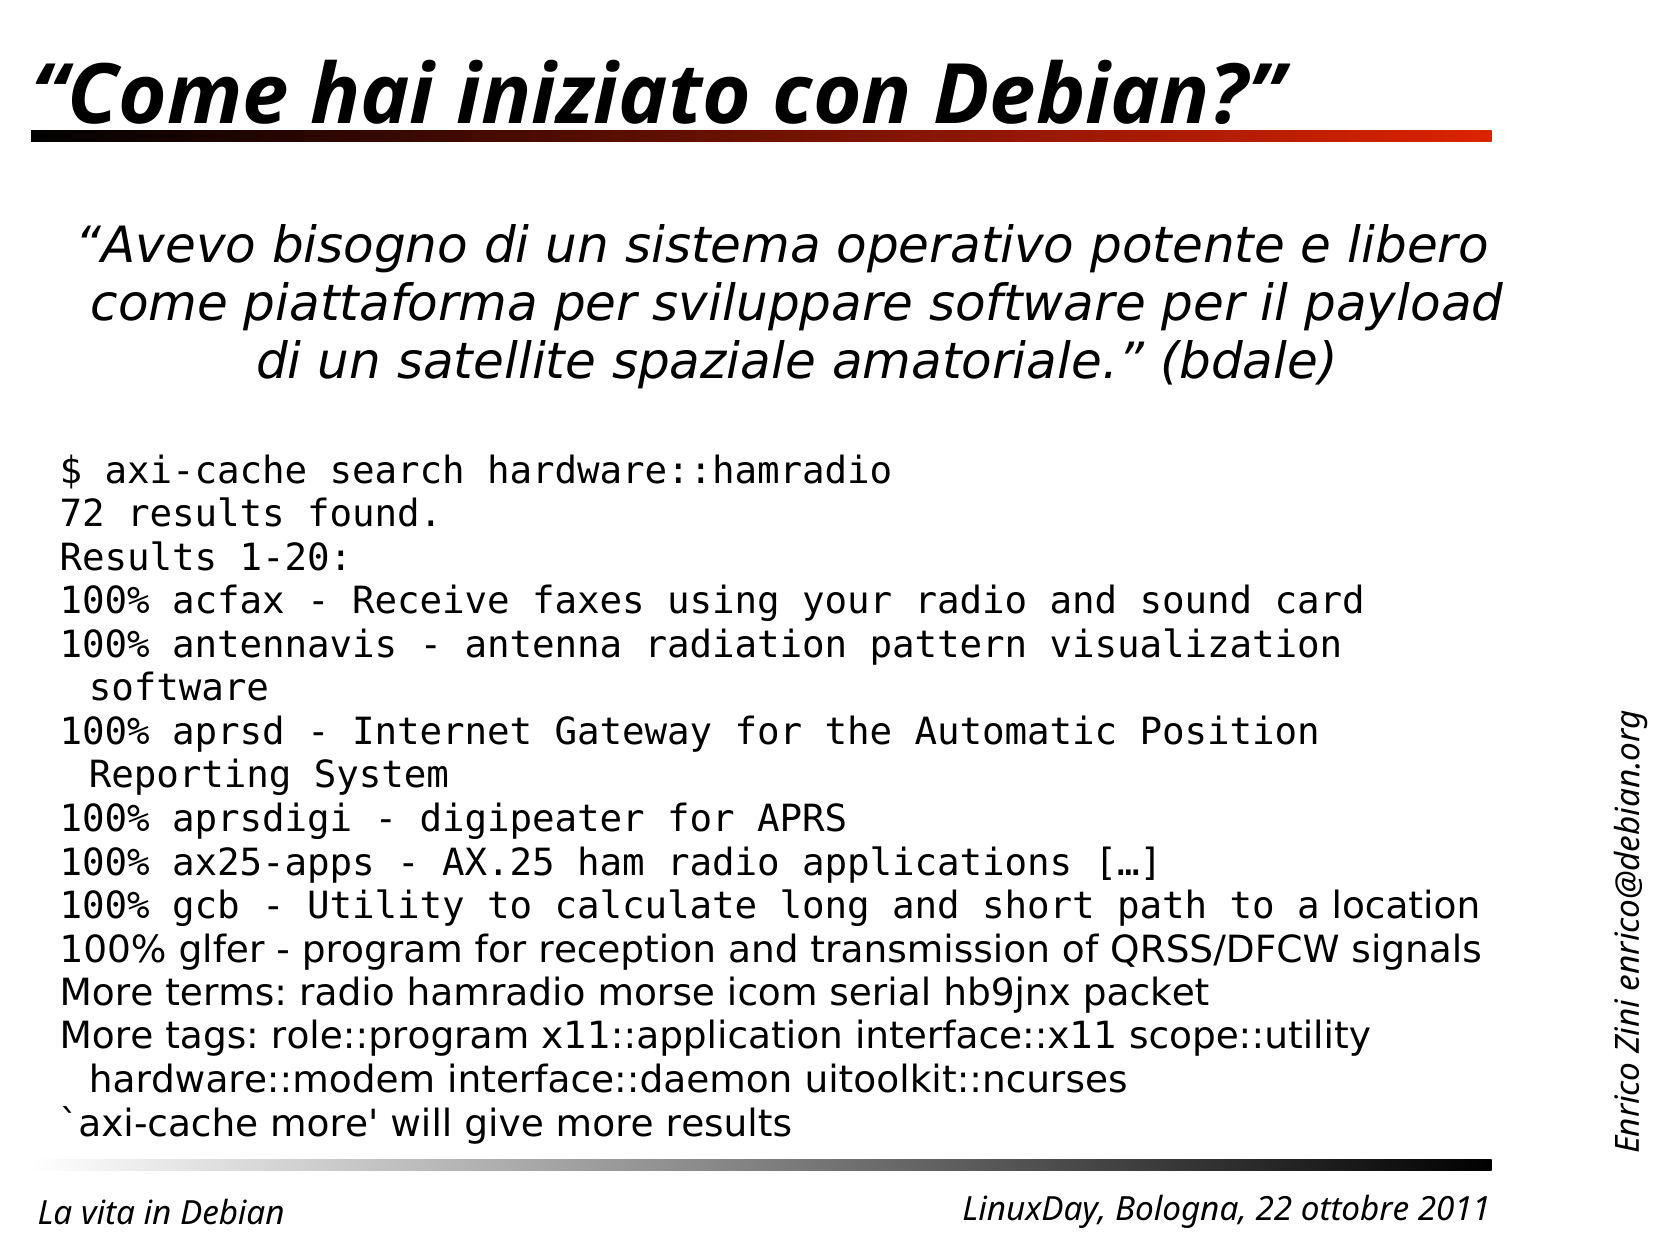

“Come hai iniziato con Debian?”
“Avevo bisogno di un sistema operativo potente e libero come piattaforma per sviluppare software per il payload di un satellite spaziale amatoriale.” (bdale)
$ axi-cache search hardware::hamradio
72 results found.
Results 1-20:
100% acfax - Receive faxes using your radio and sound card
100% antennavis - antenna radiation pattern visualization software
100% aprsd - Internet Gateway for the Automatic Position Reporting System
100% aprsdigi - digipeater for APRS
100% ax25-apps - AX.25 ham radio applications […]
100% gcb - Utility to calculate long and short path to a location
100% glfer - program for reception and transmission of QRSS/DFCW signals
More terms: radio hamradio morse icom serial hb9jnx packet
More tags: role::program x11::application interface::x11 scope::utility hardware::modem interface::daemon uitoolkit::ncurses
`axi-cache more' will give more results